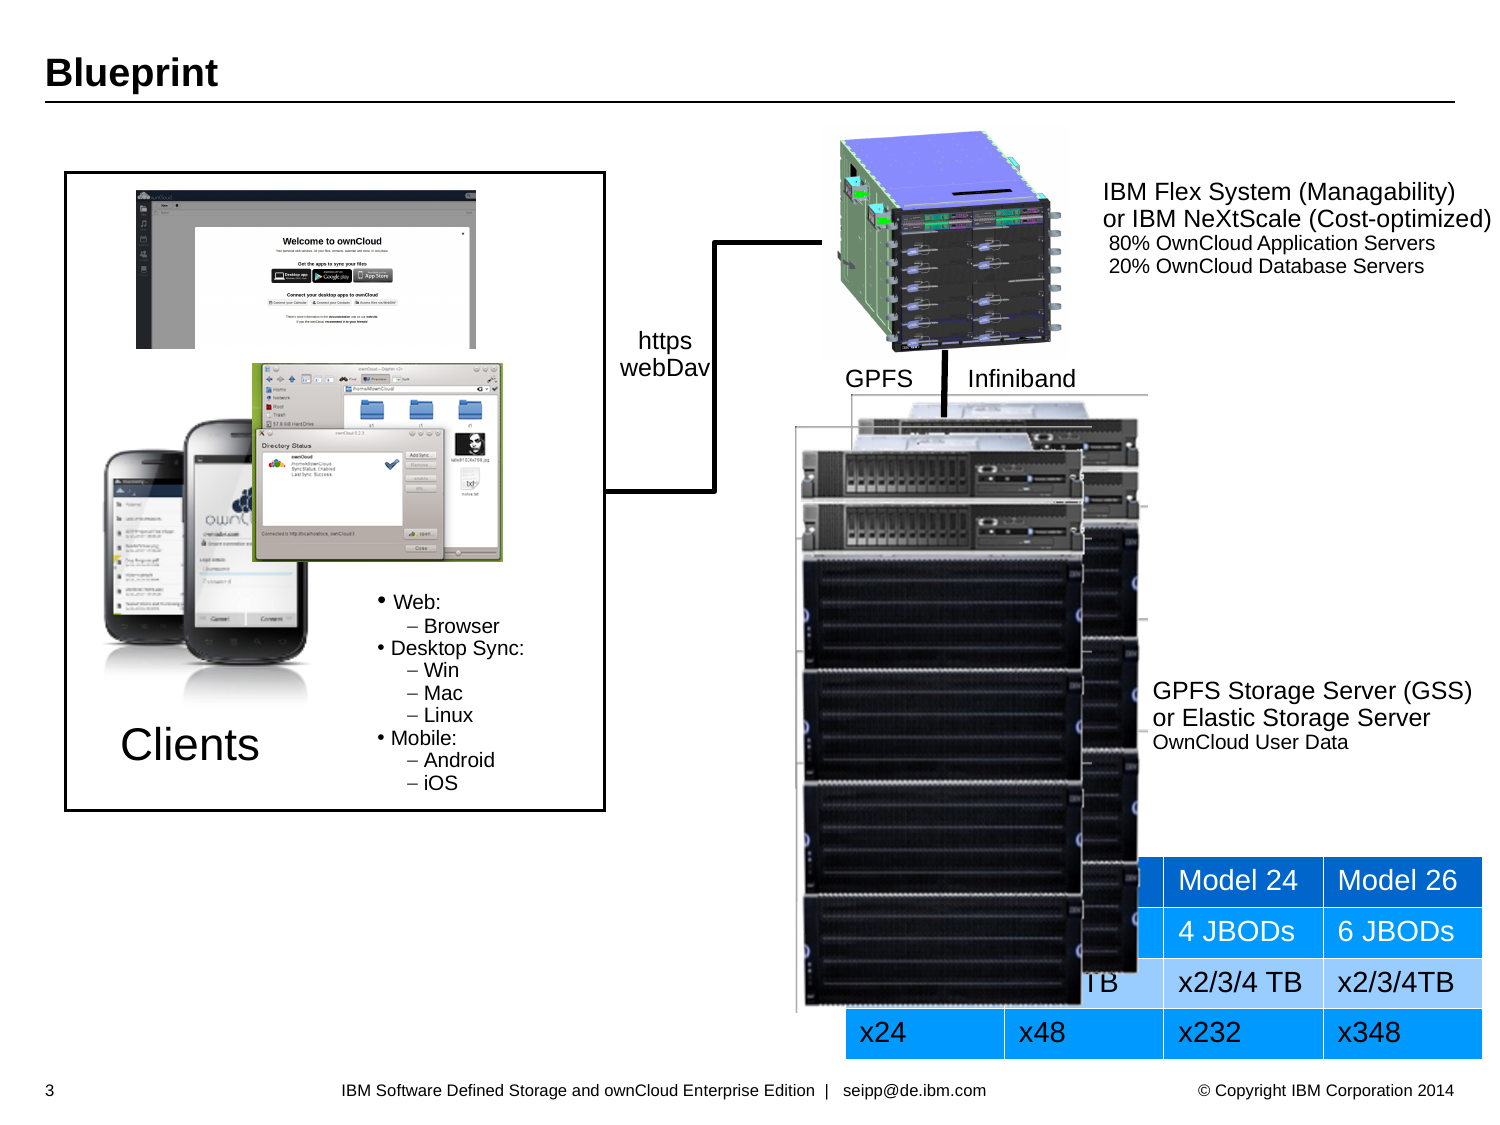

# Blueprint
IBM Flex System (Managability)
or IBM NeXtScale (Cost-optimized)
 80% OwnCloud Application Servers
 20% OwnCloud Database Servers
https webDav
Infiniband
GPFS
 Web:
 Browser
 Desktop Sync:
 Win
 Mac
 Linux
 Mobile:
 Android
 iOS
GPFS Storage Server (GSS)
or Elastic Storage Server
OwnCloud User Data
Clients
| Model 21 | Model 22 | Model 24 | Model 26 |
| --- | --- | --- | --- |
| 1 JBOD | 2 JBODs | 4 JBODs | 6 JBODs |
| x1.2 TB | x1.2 TB | x2/3/4 TB | x2/3/4TB |
| x24 | x48 | x232 | x348 |
3
IBM Software Defined Storage and ownCloud Enterprise Edition | seipp@de.ibm.com